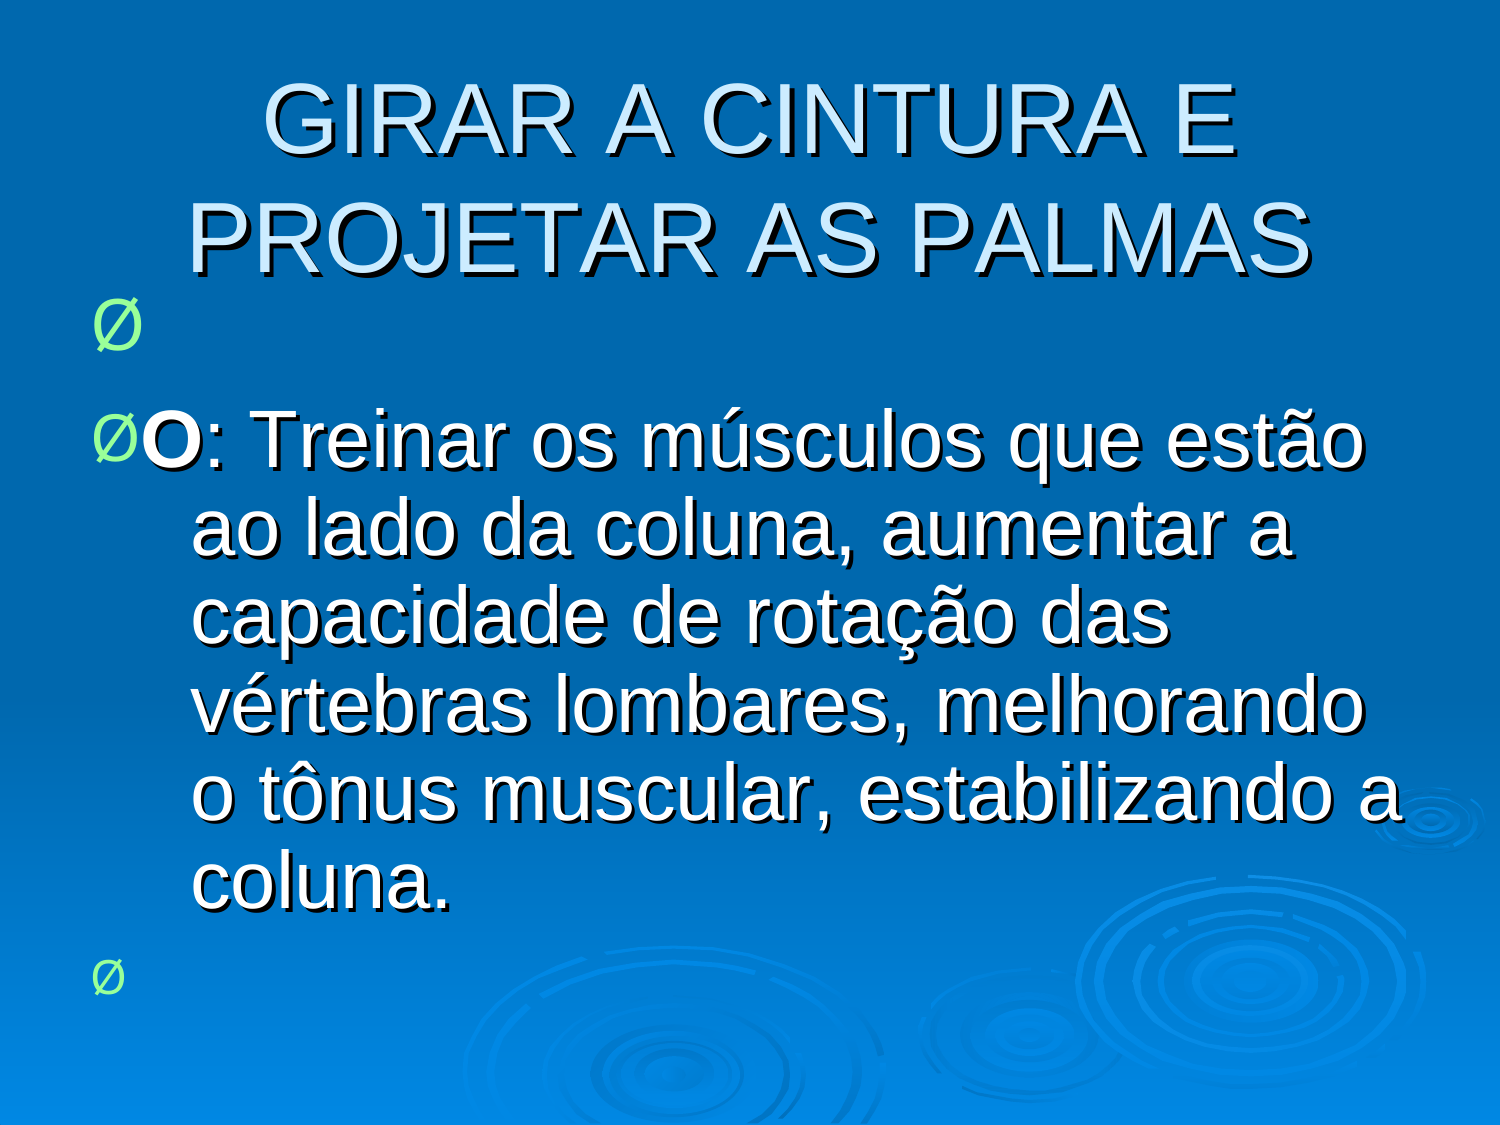

# GIRAR A CINTURA E PROJETAR AS PALMAS
O: Treinar os músculos que estão ao lado da coluna, aumentar a capacidade de rotação das vértebras lombares, melhorando o tônus muscular, estabilizando a coluna.